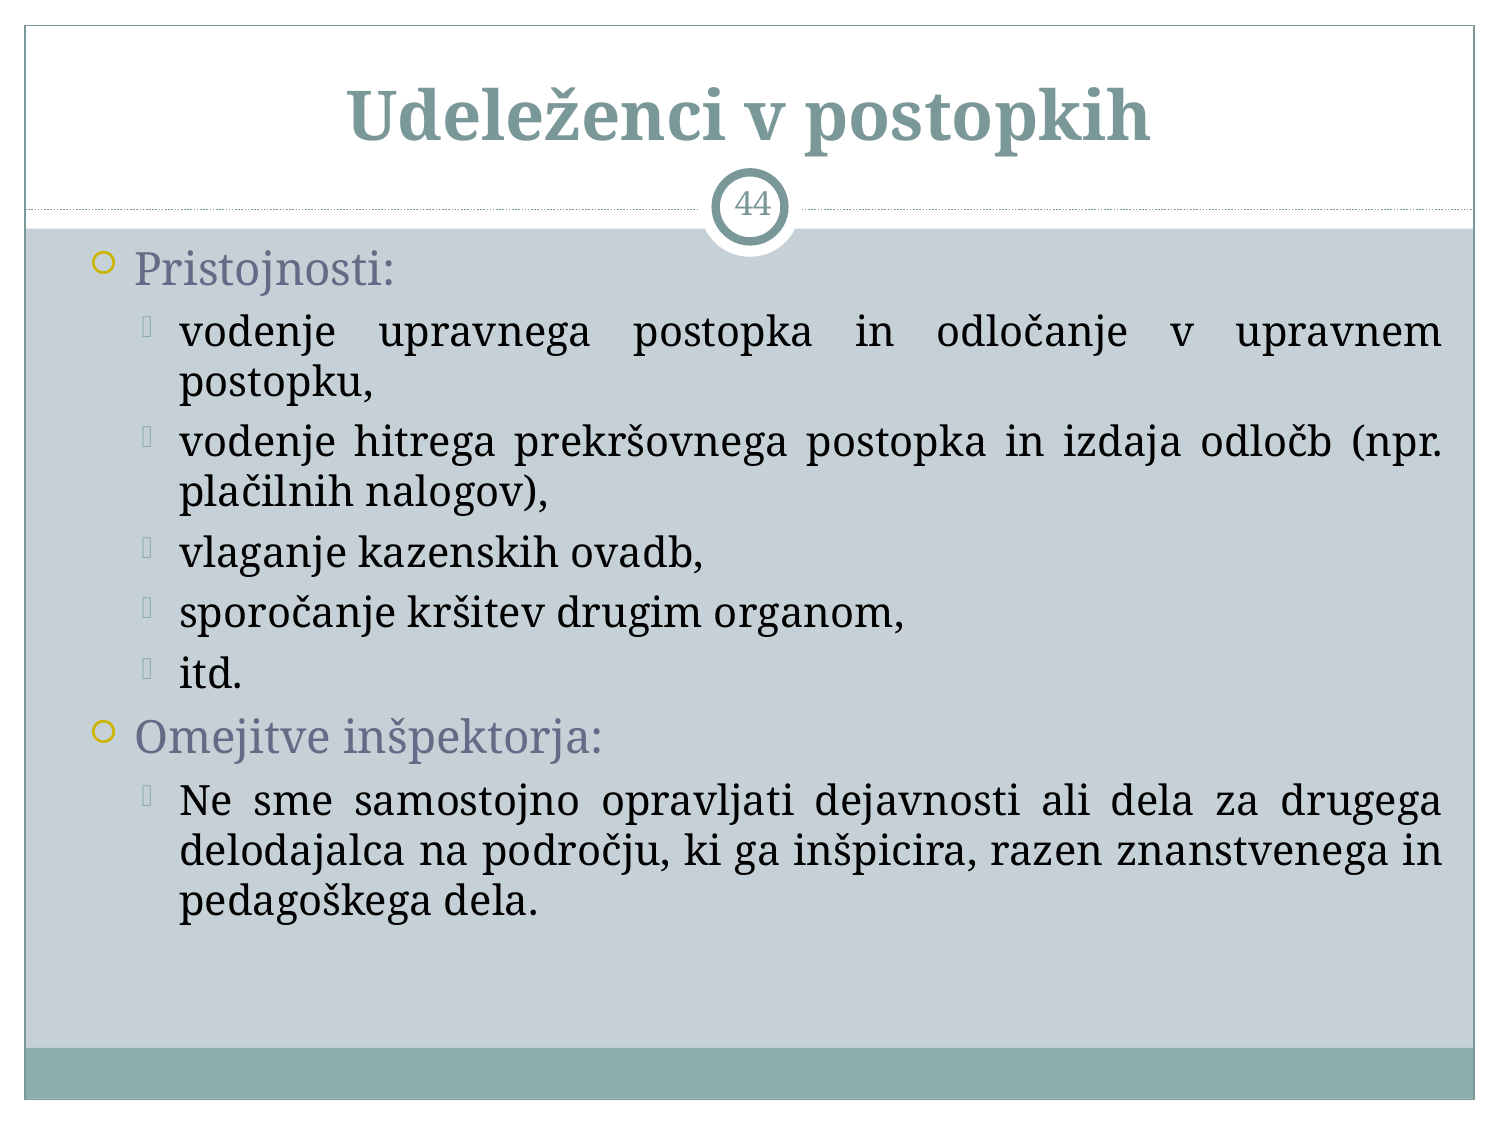

# Udeleženci v postopkih
Pristojnosti:
vodenje upravnega postopka in odločanje v upravnem postopku,
vodenje hitrega prekršovnega postopka in izdaja odločb (npr. plačilnih nalogov),
vlaganje kazenskih ovadb,
sporočanje kršitev drugim organom,
itd.
Omejitve inšpektorja:
Ne sme samostojno opravljati dejavnosti ali dela za drugega delodajalca na področju, ki ga inšpicira, razen znanstvenega in pedagoškega dela.